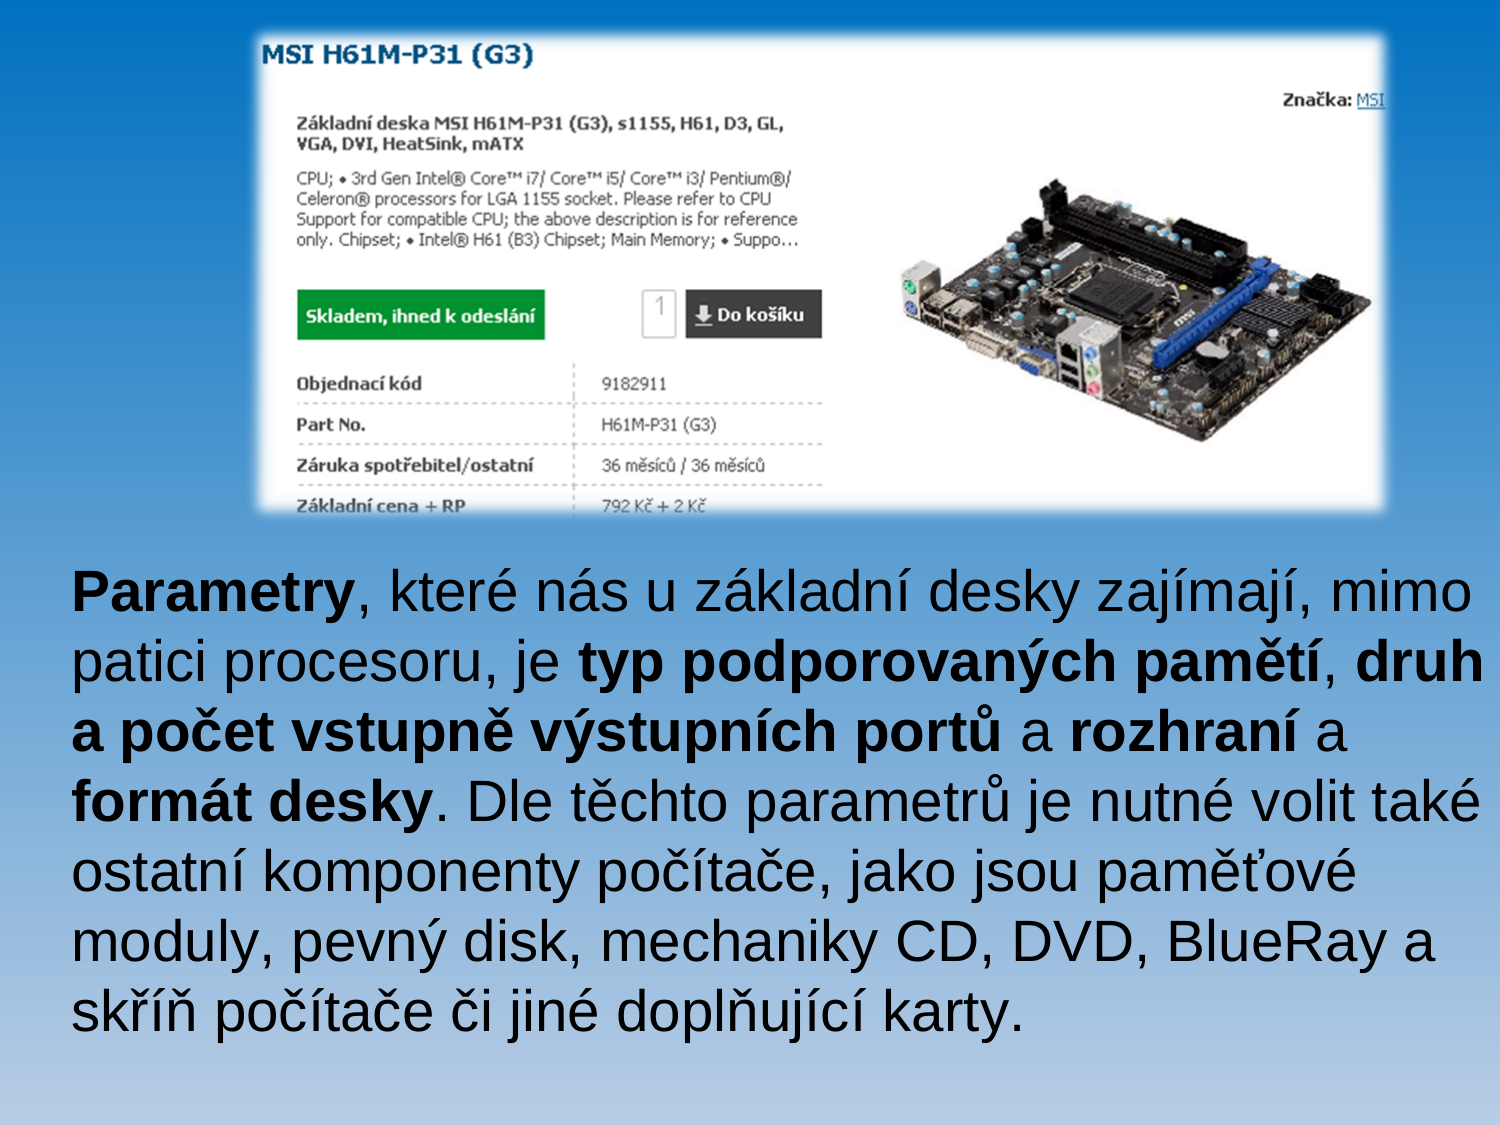

# Parametry, které nás u základní desky zajímají, mimo patici procesoru, je typ podporovaných pamětí, druh a počet vstupně výstupních portů a rozhraní a formát desky. Dle těchto parametrů je nutné volit také ostatní komponenty počítače, jako jsou paměťové moduly, pevný disk, mechaniky CD, DVD, BlueRay a skříň počítače či jiné doplňující karty.